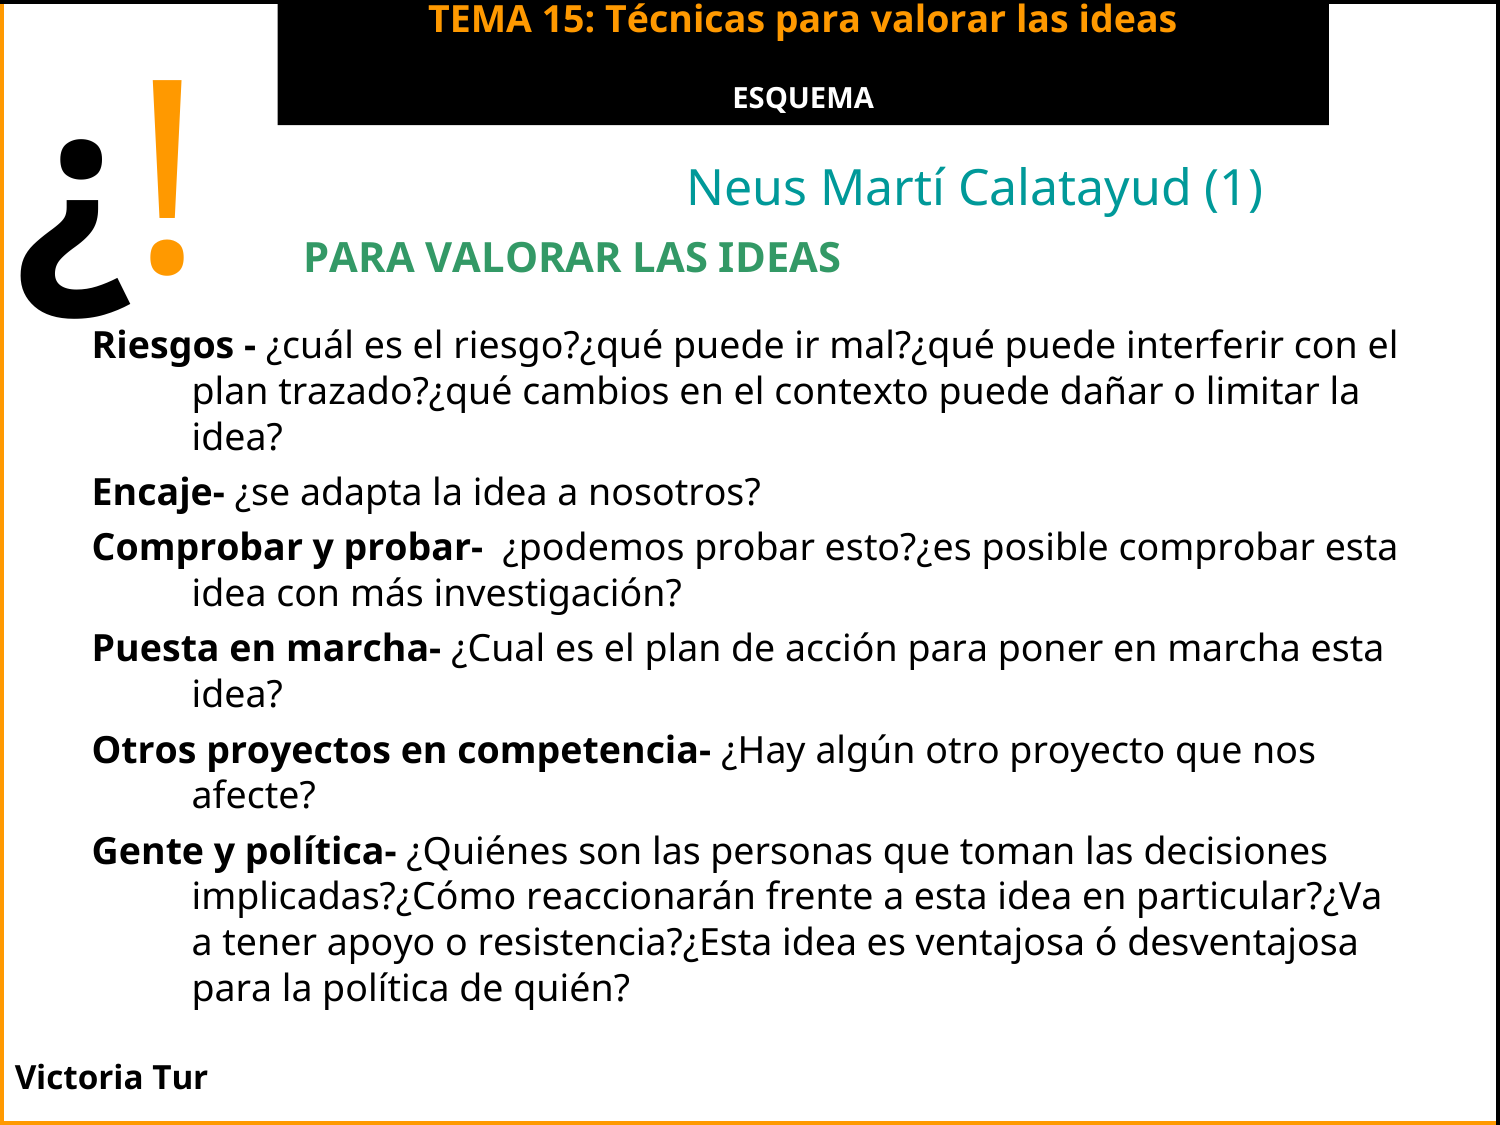

Neus Martí Calatayud (1)
PARA VALORAR LAS IDEAS
# Riesgos - ¿cuál es el riesgo?¿qué puede ir mal?¿qué puede interferir con el plan trazado?¿qué cambios en el contexto puede dañar o limitar la idea?
Encaje- ¿se adapta la idea a nosotros?
Comprobar y probar- ¿podemos probar esto?¿es posible comprobar esta idea con más investigación?
Puesta en marcha- ¿Cual es el plan de acción para poner en marcha esta idea?
Otros proyectos en competencia- ¿Hay algún otro proyecto que nos afecte?
Gente y política- ¿Quiénes son las personas que toman las decisiones implicadas?¿Cómo reaccionarán frente a esta idea en particular?¿Va a tener apoyo o resistencia?¿Esta idea es ventajosa ó desventajosa para la política de quién?